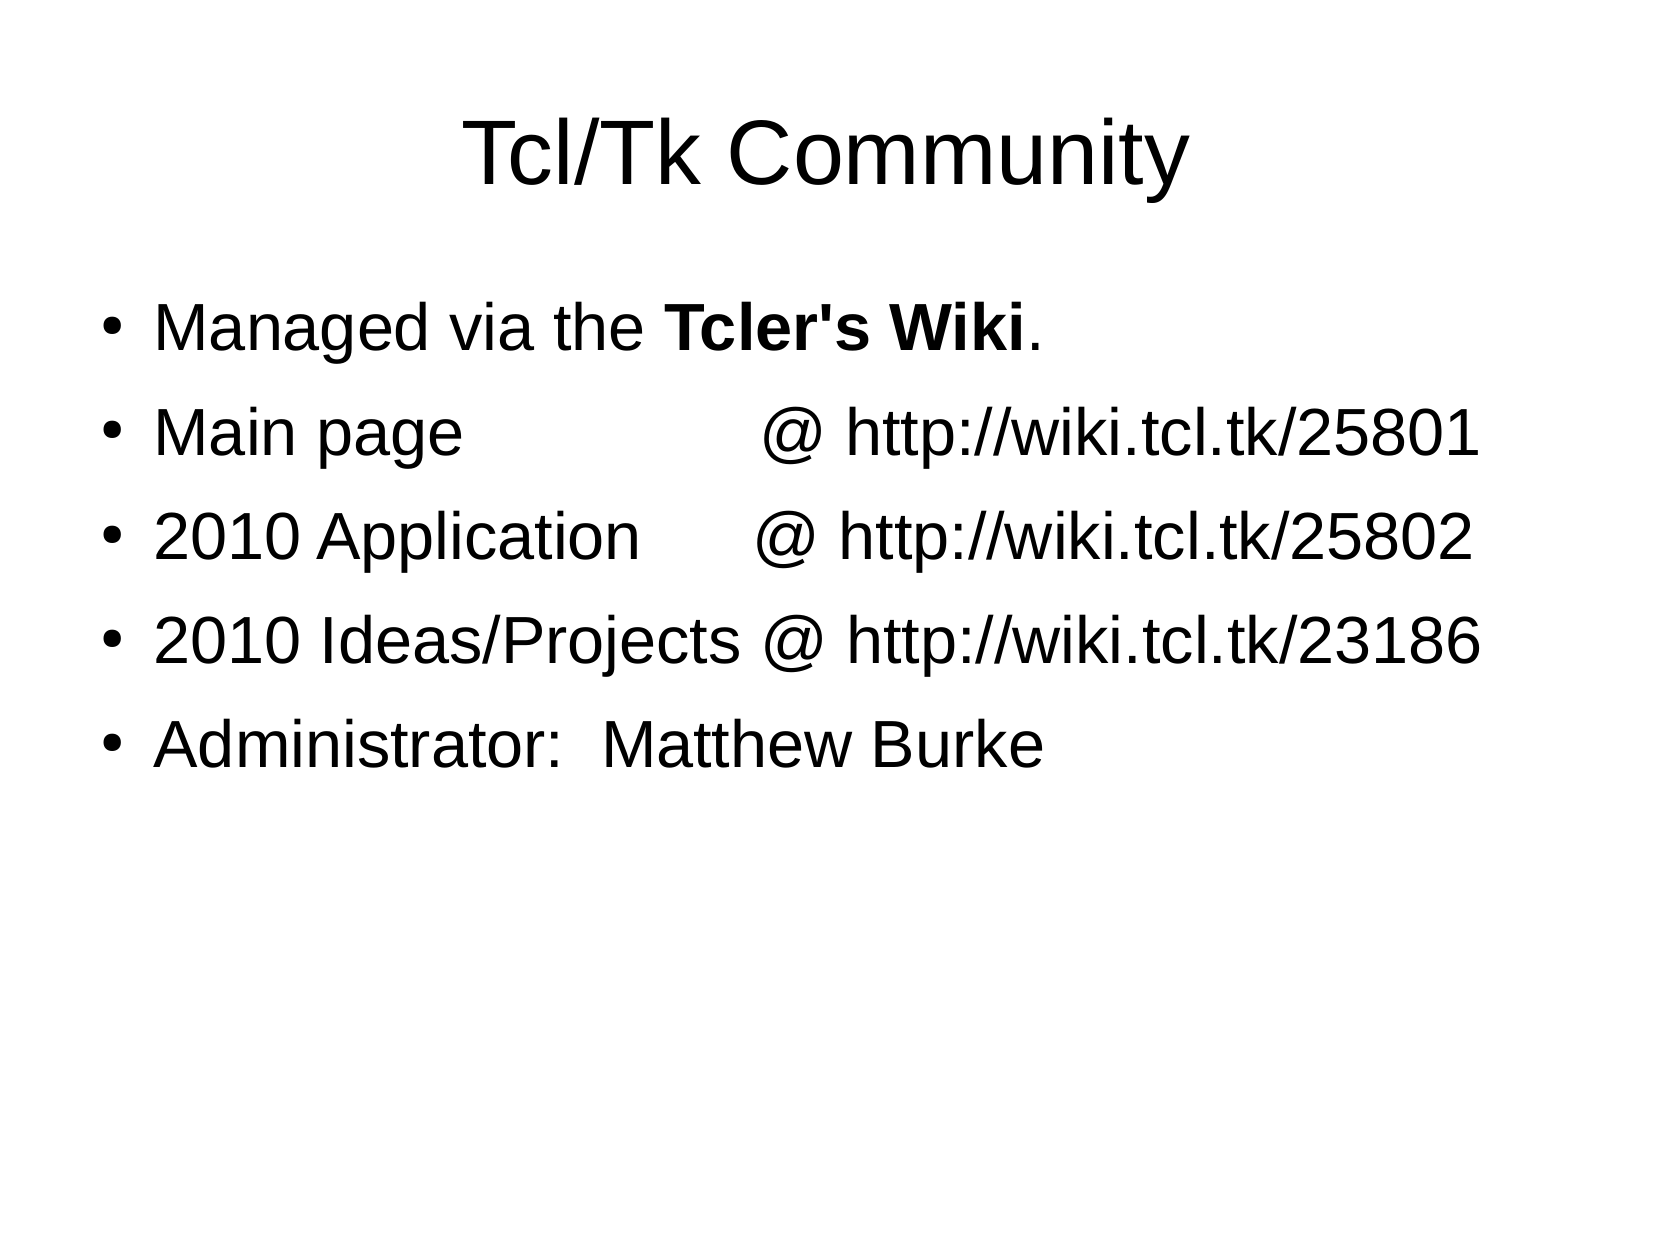

# Tcl/Tk Community
Managed via the Tcler's Wiki.
Main page @ http://wiki.tcl.tk/25801
2010 Application @ http://wiki.tcl.tk/25802
2010 Ideas/Projects @ http://wiki.tcl.tk/23186
Administrator: Matthew Burke